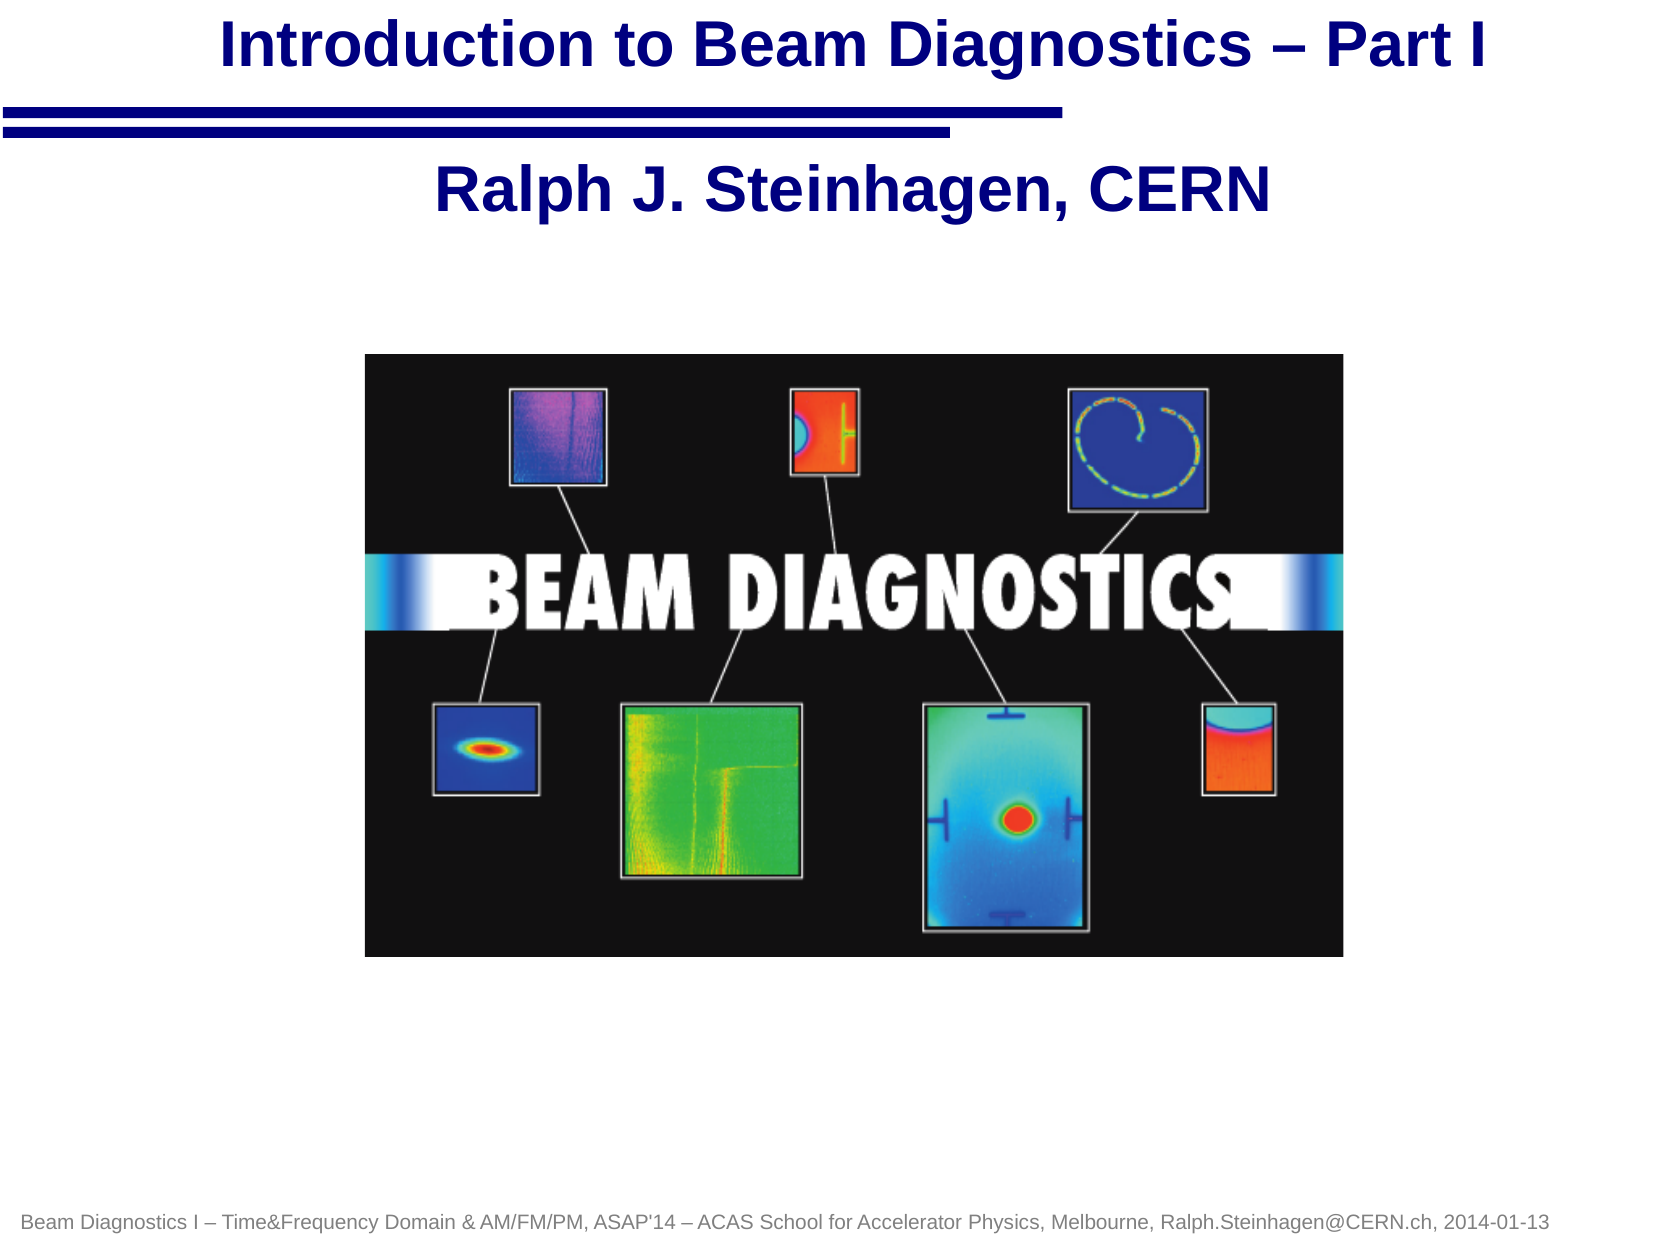

# Introduction to Beam Diagnostics – Part I Ralph J. Steinhagen, CERN